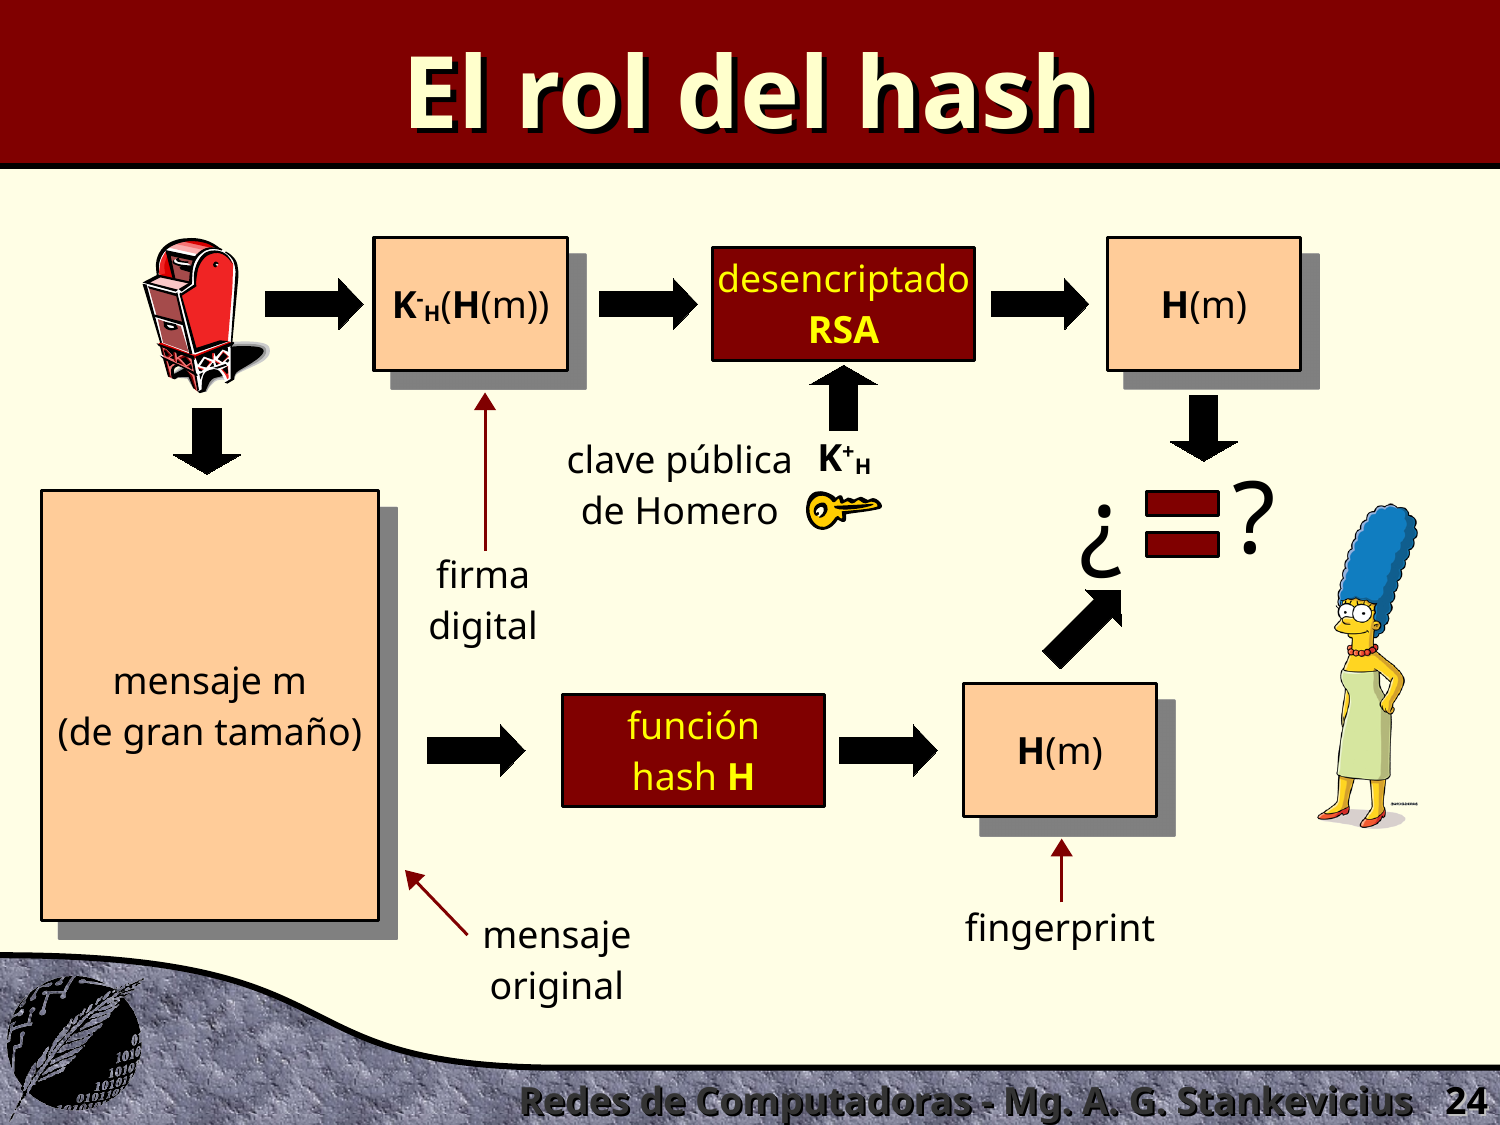

# El rol del hash
K-H(H(m))
H(m)
desencriptado
RSA
K+H
clave pública
de Homero
?
¿
mensaje m
(de gran tamaño)
firma
digital
H(m)
función
hash H
fingerprint
mensaje
original
24